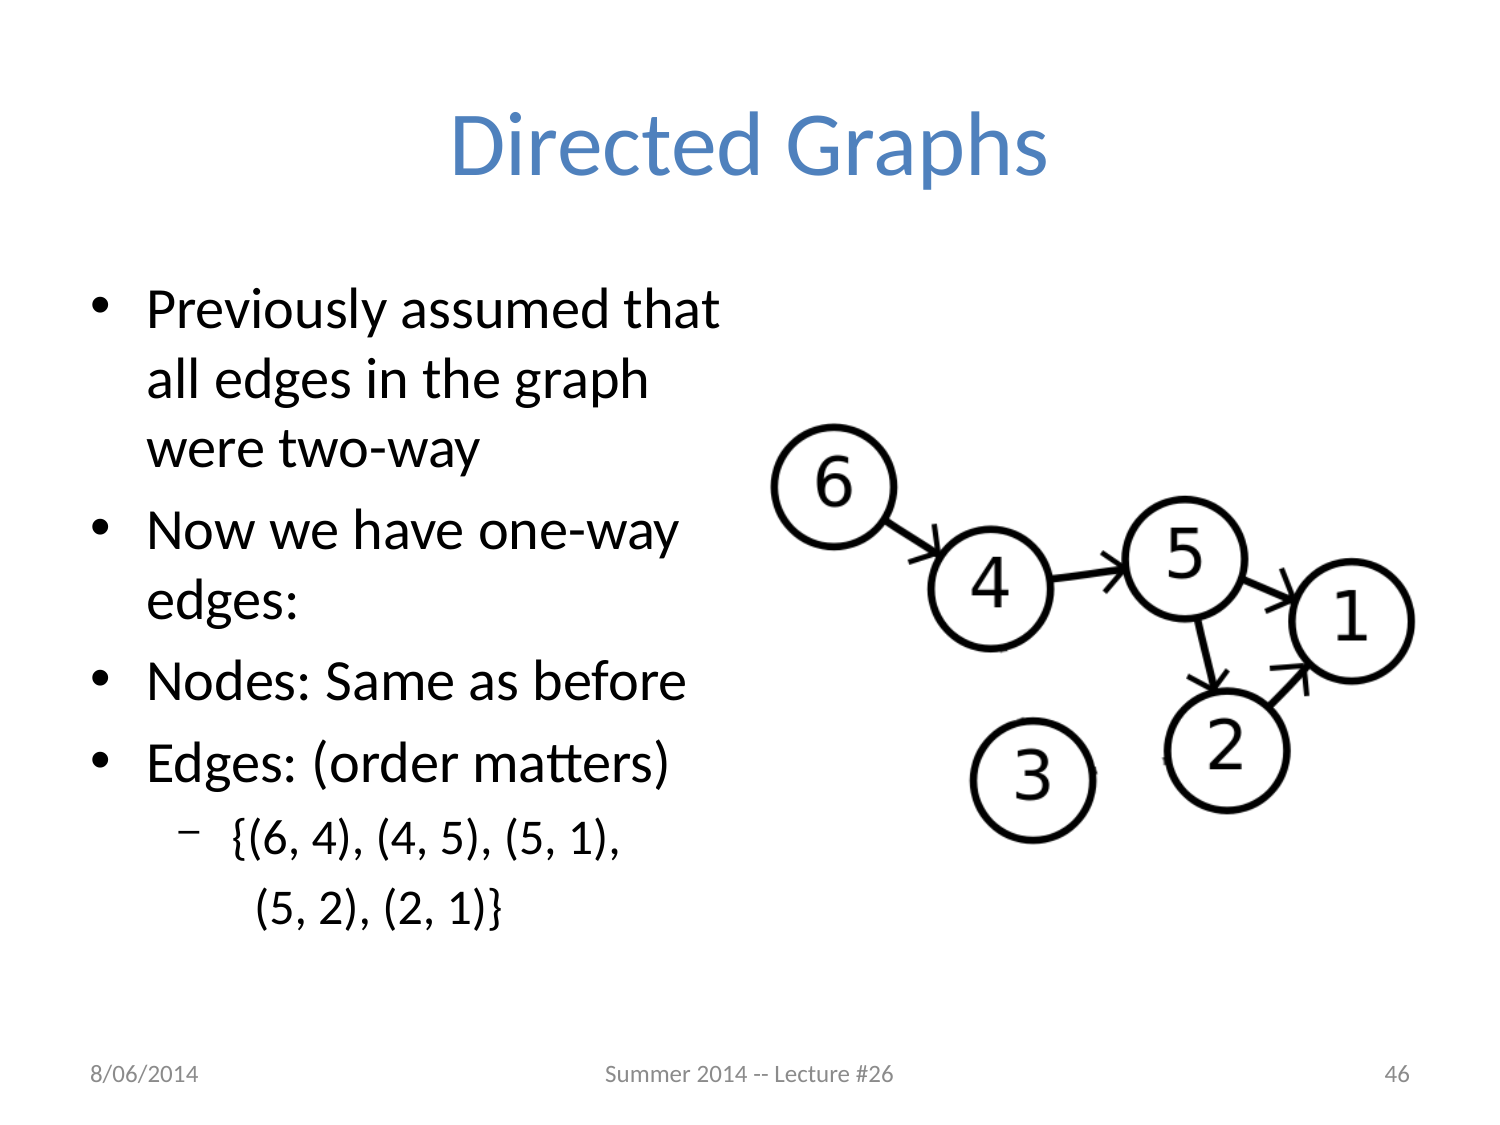

# Directed Graphs
Previously assumed that all edges in the graph were two-way
Now we have one-way edges:
Nodes: Same as before
Edges: (order matters)
{(6, 4), (4, 5), (5, 1),
 (5, 2), (2, 1)}
8/06/2014
Summer 2014 -- Lecture #26